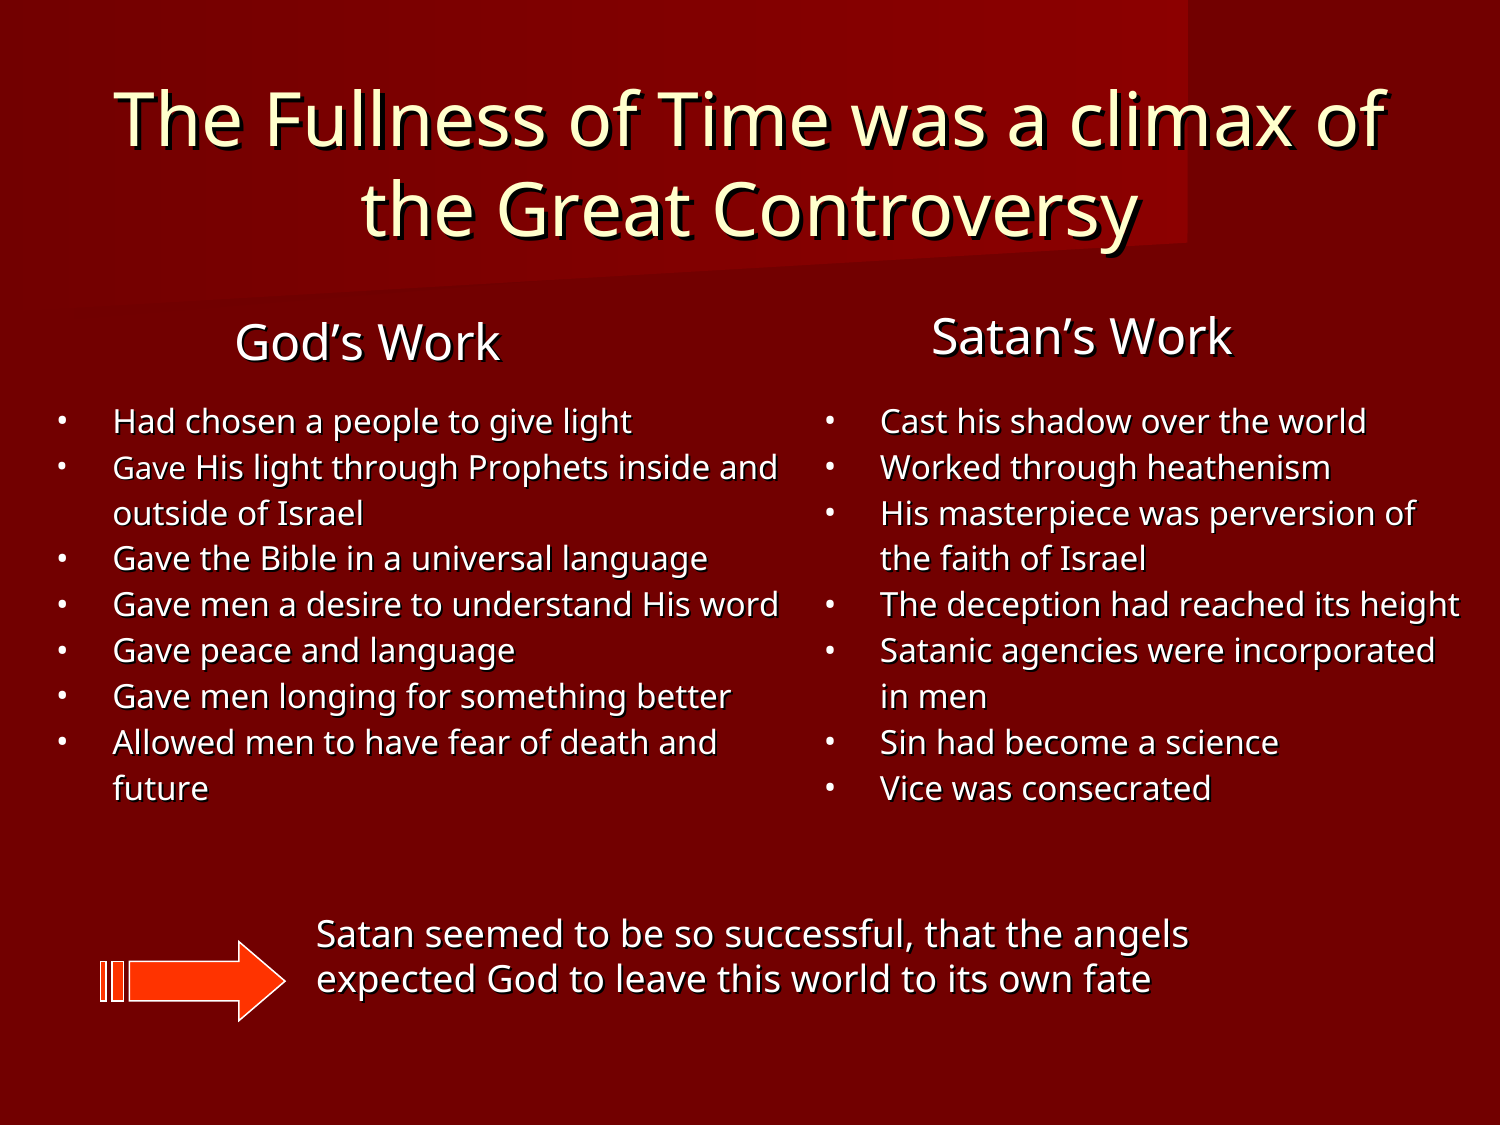

# The Fullness of Time was a climax of the Great Controversy
Satan’s Work
God’s Work
Had chosen a people to give light
Gave His light through Prophets inside and outside of Israel
Gave the Bible in a universal language
Gave men a desire to understand His word
Gave peace and language
Gave men longing for something better
Allowed men to have fear of death and future
Cast his shadow over the world
Worked through heathenism
His masterpiece was perversion of the faith of Israel
The deception had reached its height
Satanic agencies were incorporated in men
Sin had become a science
Vice was consecrated
Satan seemed to be so successful, that the angels expected God to leave this world to its own fate